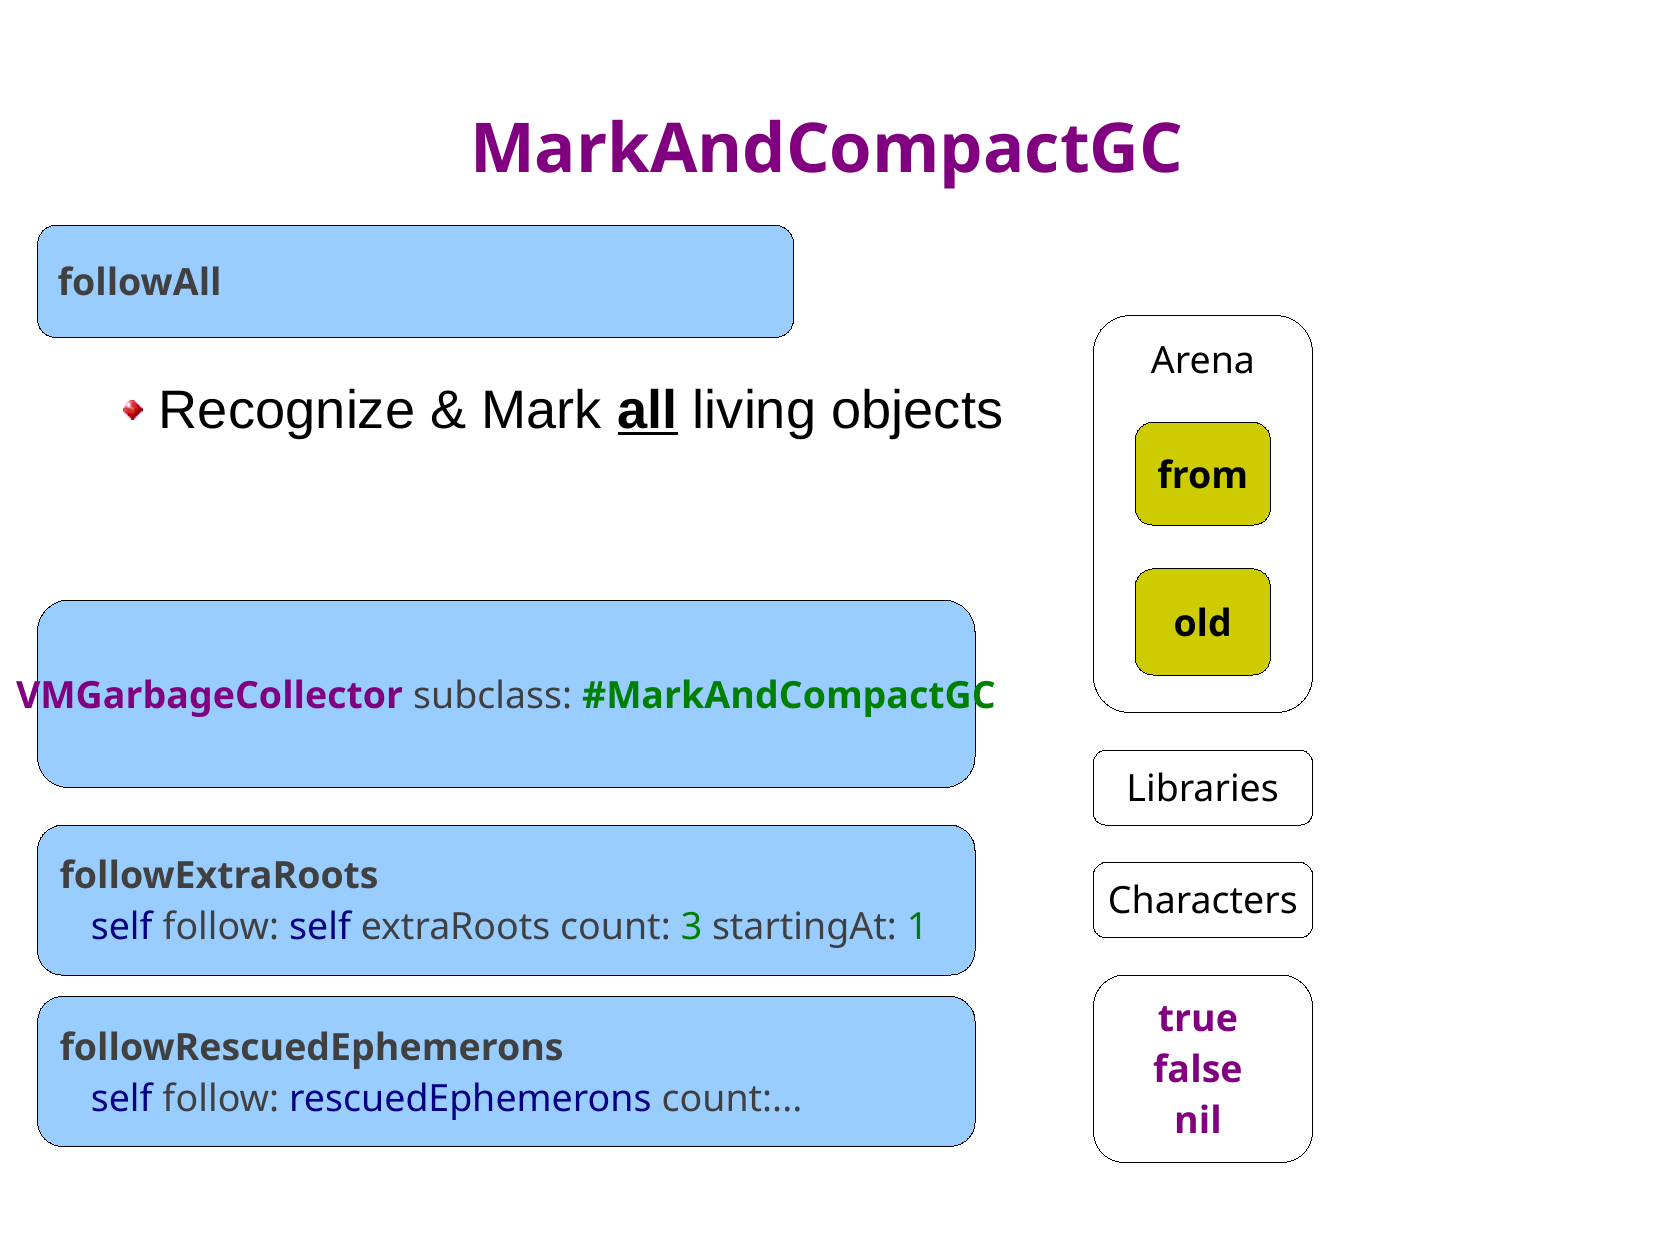

MarkAndCompactGC
followAll
Arena
from
old
Recognize & Mark all living objects
VMGarbageCollector subclass: #MarkAndCompactGC
Libraries
followExtraRoots
	self follow: self extraRoots count: 3 startingAt: 1
Characters
true
false
nil
followRescuedEphemerons
	self follow: rescuedEphemerons count:...